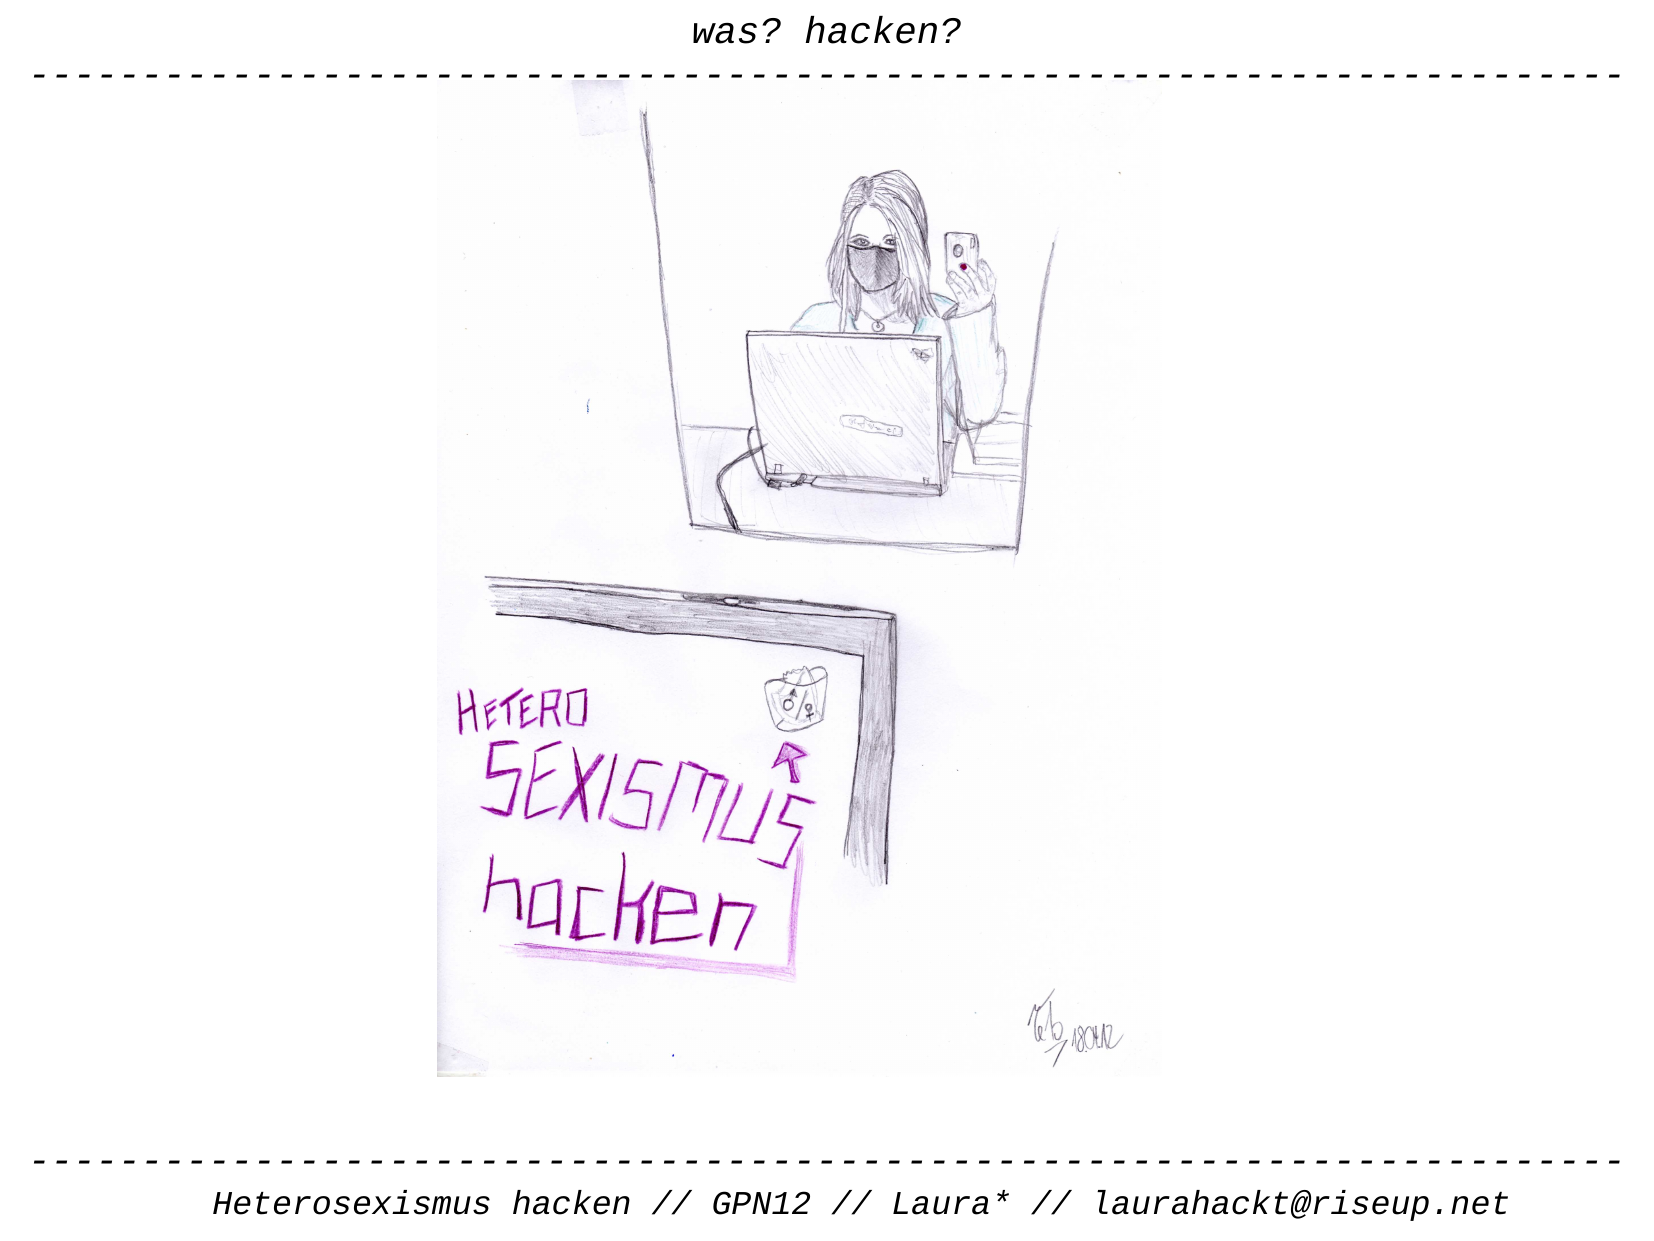

was? hacken?
-----------------------------------------------------------------------
#
-----------------------------------------------------------------------
Heterosexismus hacken // GPN12 // Laura* // laurahackt@riseup.net